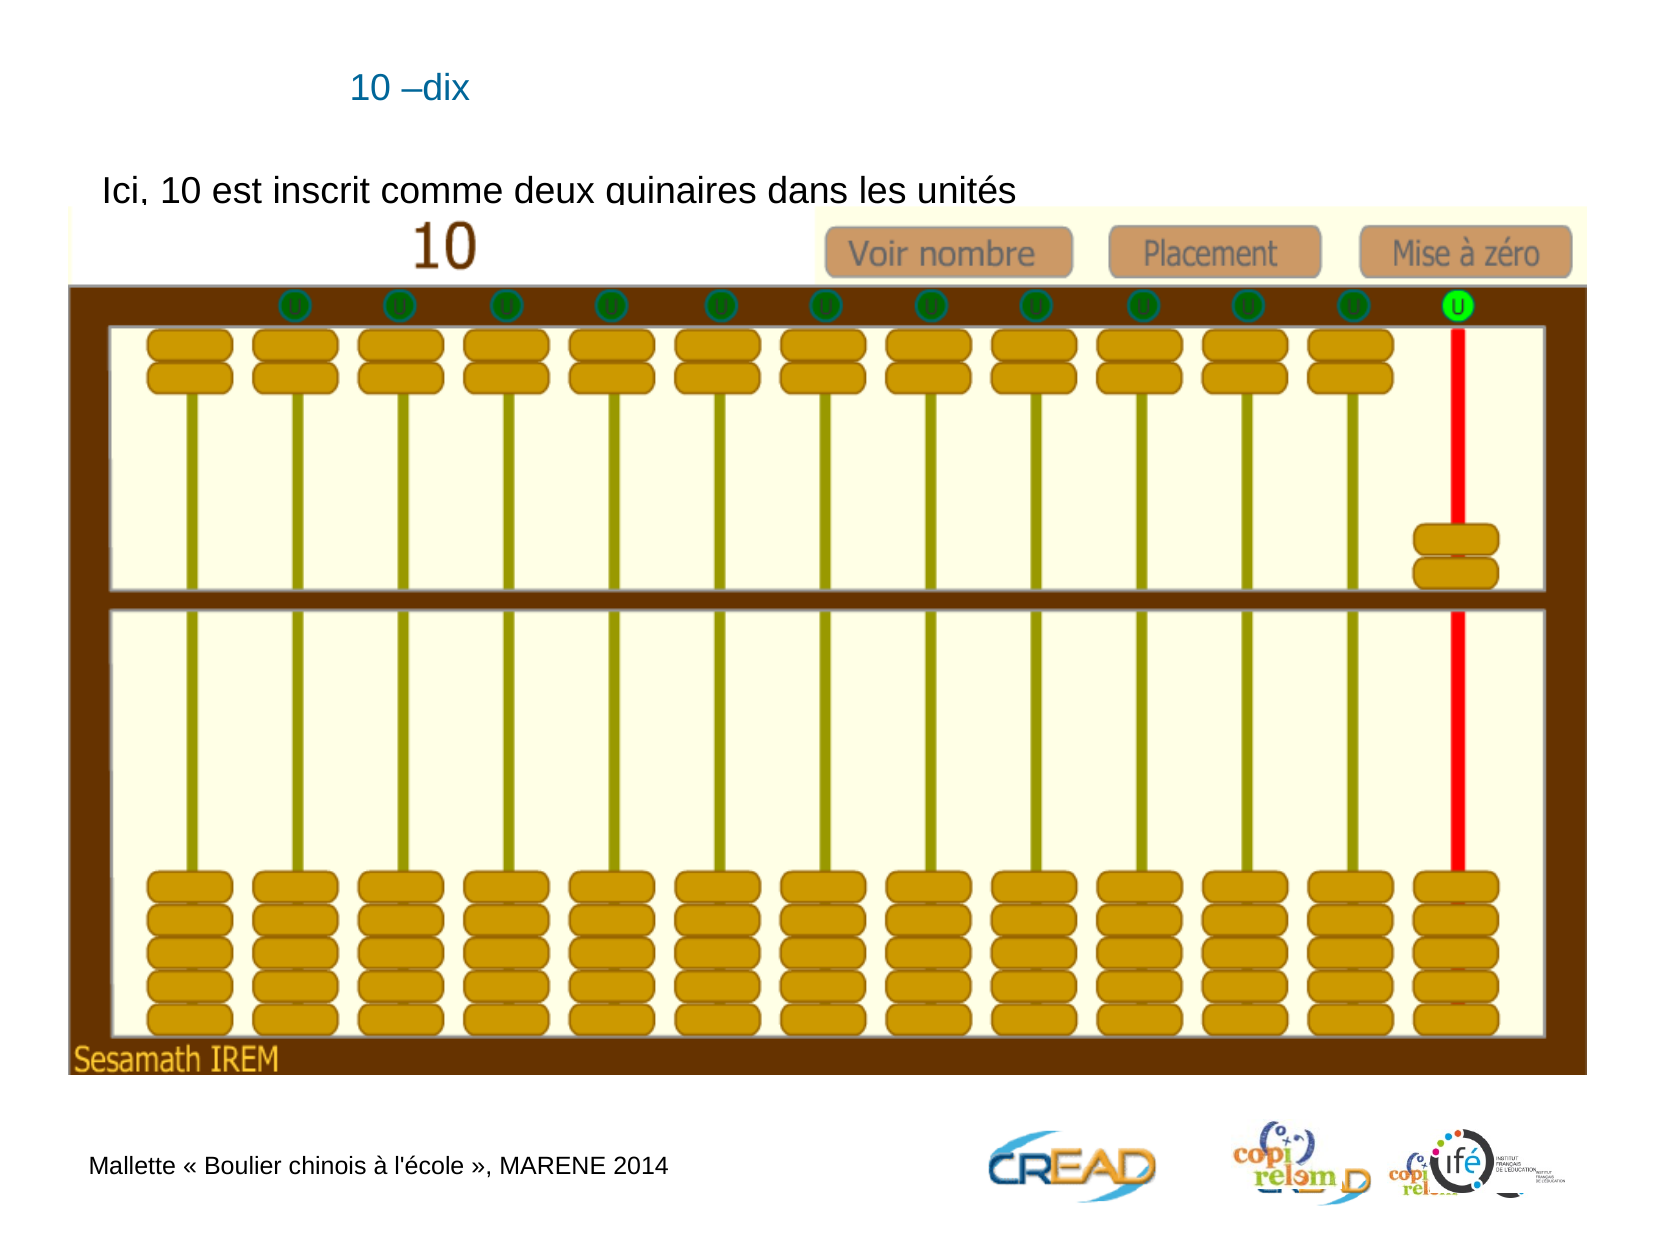

10 –dix
Ici, 10 est inscrit comme deux quinaires dans les unités